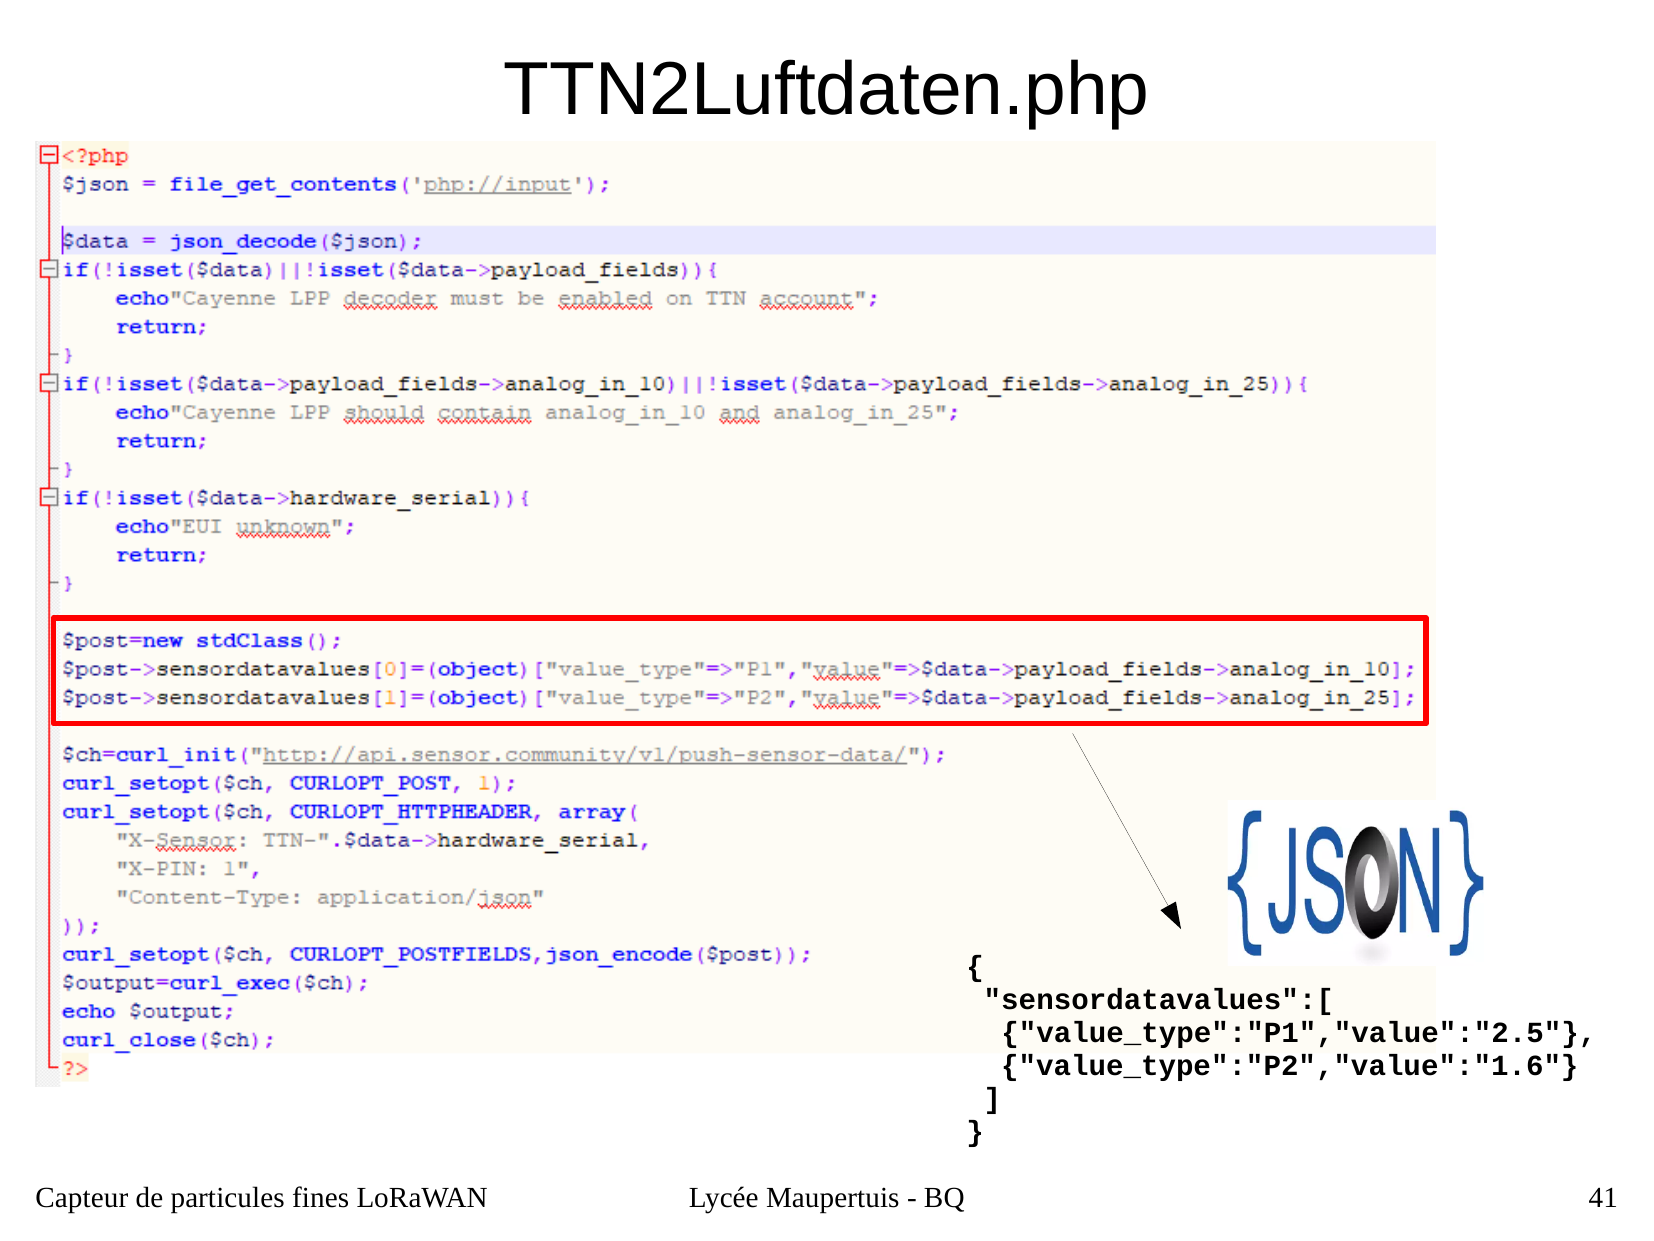

# TTN2Luftdaten.php
{
 "sensordatavalues":[
 {"value_type":"P1","value":"2.5"},
 {"value_type":"P2","value":"1.6"}
 ]
}
Capteur de particules fines LoRaWAN
Lycée Maupertuis - BQ
41